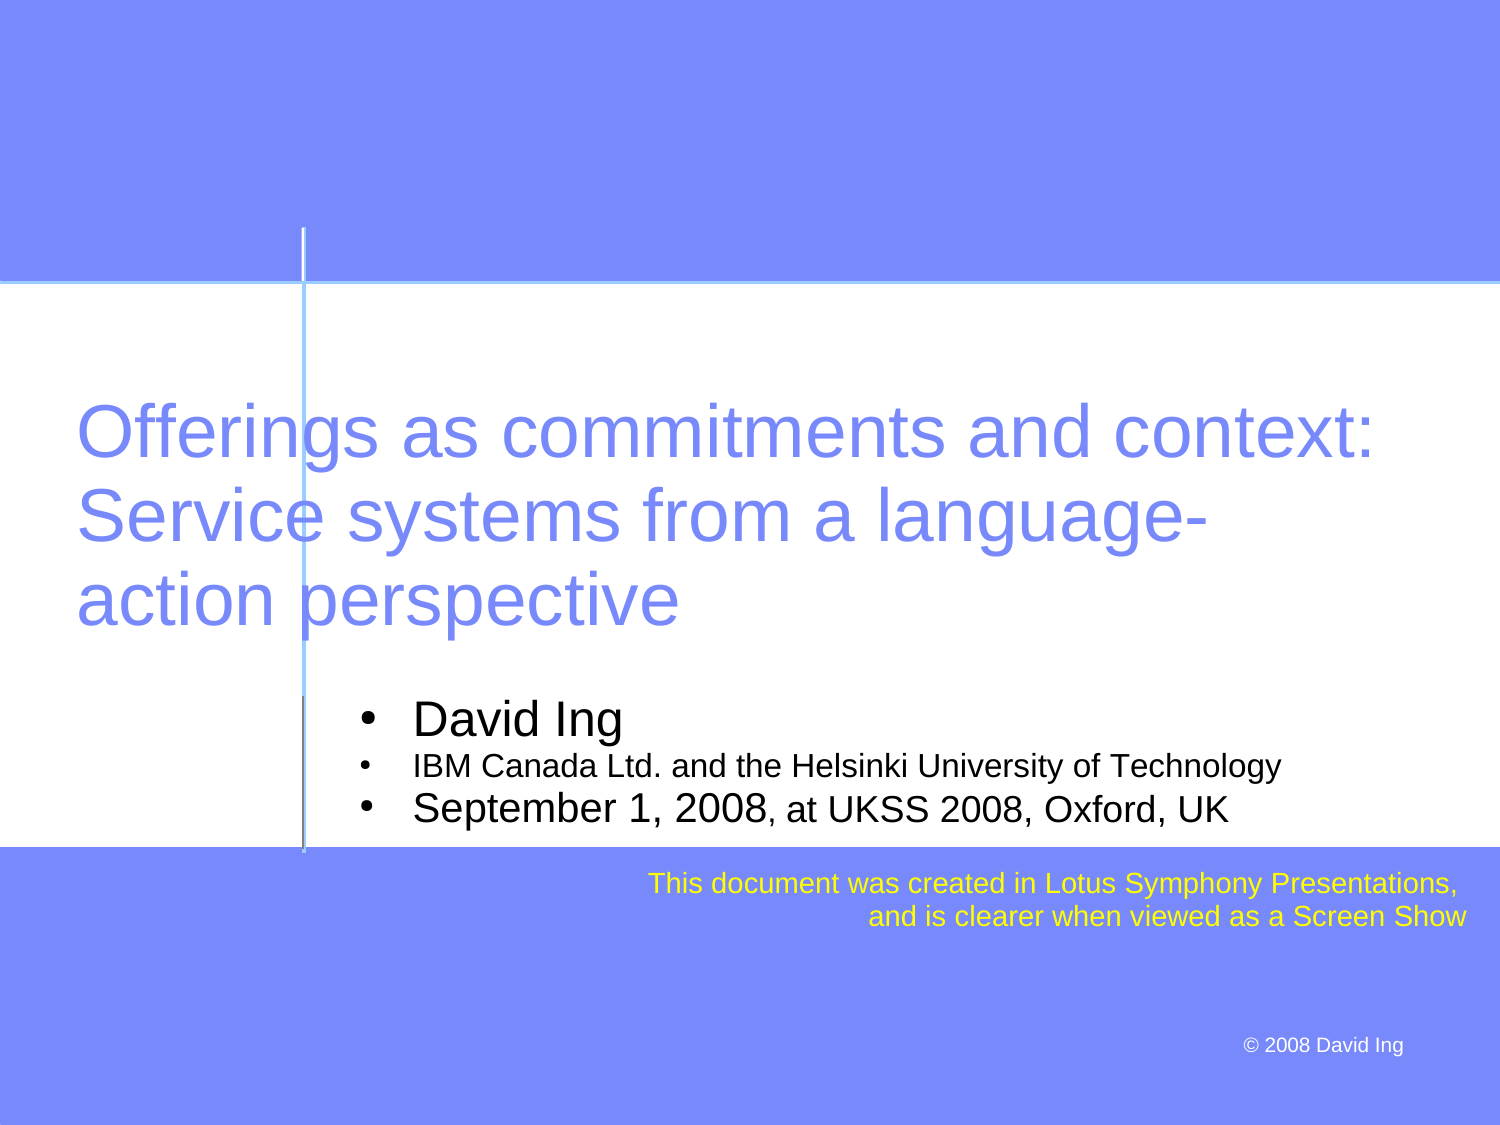

# Offerings as commitments and context: Service systems from a language-action perspective
David Ing
IBM Canada Ltd. and the Helsinki University of Technology
September 1, 2008, at UKSS 2008, Oxford, UK
This document was created in Lotus Symphony Presentations,
and is clearer when viewed as a Screen Show